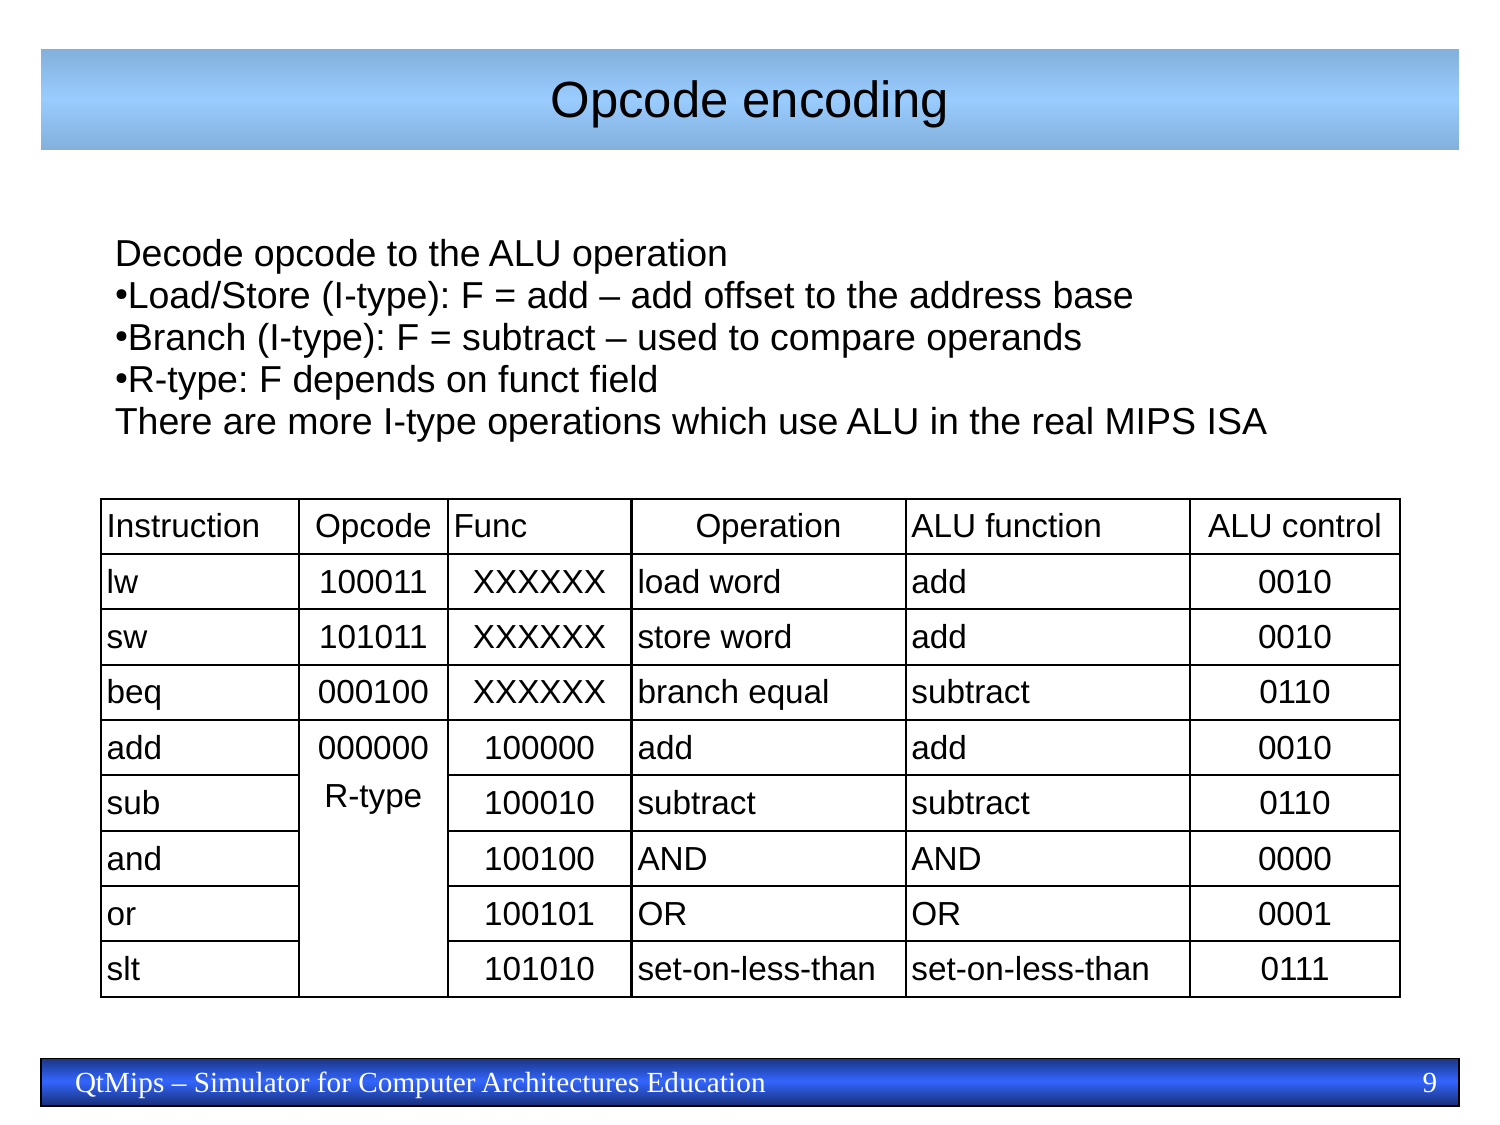

# Opcode encoding
Decode opcode to the ALU operation
Load/Store (I-type): F = add – add offset to the address base
Branch (I-type): F = subtract – used to compare operands
R-type: F depends on funct field
There are more I-type operations which use ALU in the real MIPS ISA
| Instruction | Opcode | Func | Operation | ALU function | ALU control |
| --- | --- | --- | --- | --- | --- |
| lw | 100011 | XXXXXX | load word | add | 0010 |
| sw | 101011 | XXXXXX | store word | add | 0010 |
| beq | 000100 | XXXXXX | branch equal | subtract | 0110 |
| add | 000000 R-type | 100000 | add | add | 0010 |
| sub | | 100010 | subtract | subtract | 0110 |
| and | | 100100 | AND | AND | 0000 |
| or | | 100101 | OR | OR | 0001 |
| slt | | 101010 | set-on-less-than | set-on-less-than | 0111 |
QtMips – Simulator for Computer Architectures Education
9